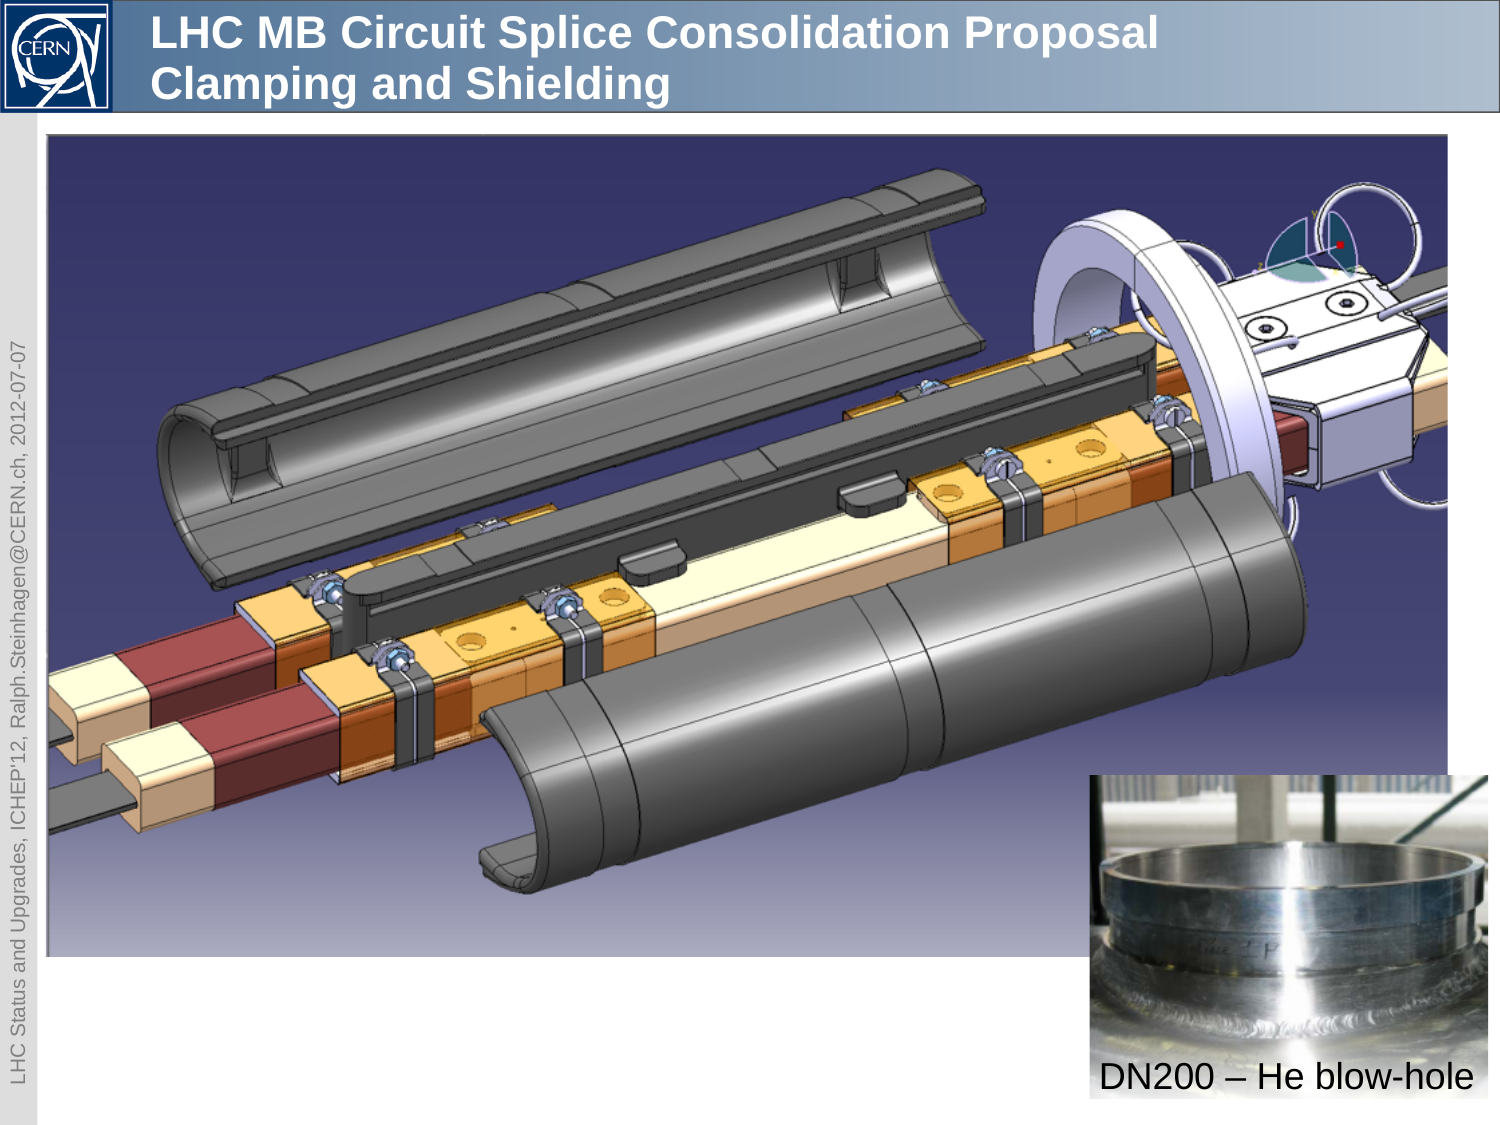

# LHC MB Circuit Splice Consolidation Proposal Clamping and Shielding
DN200 – He blow-hole